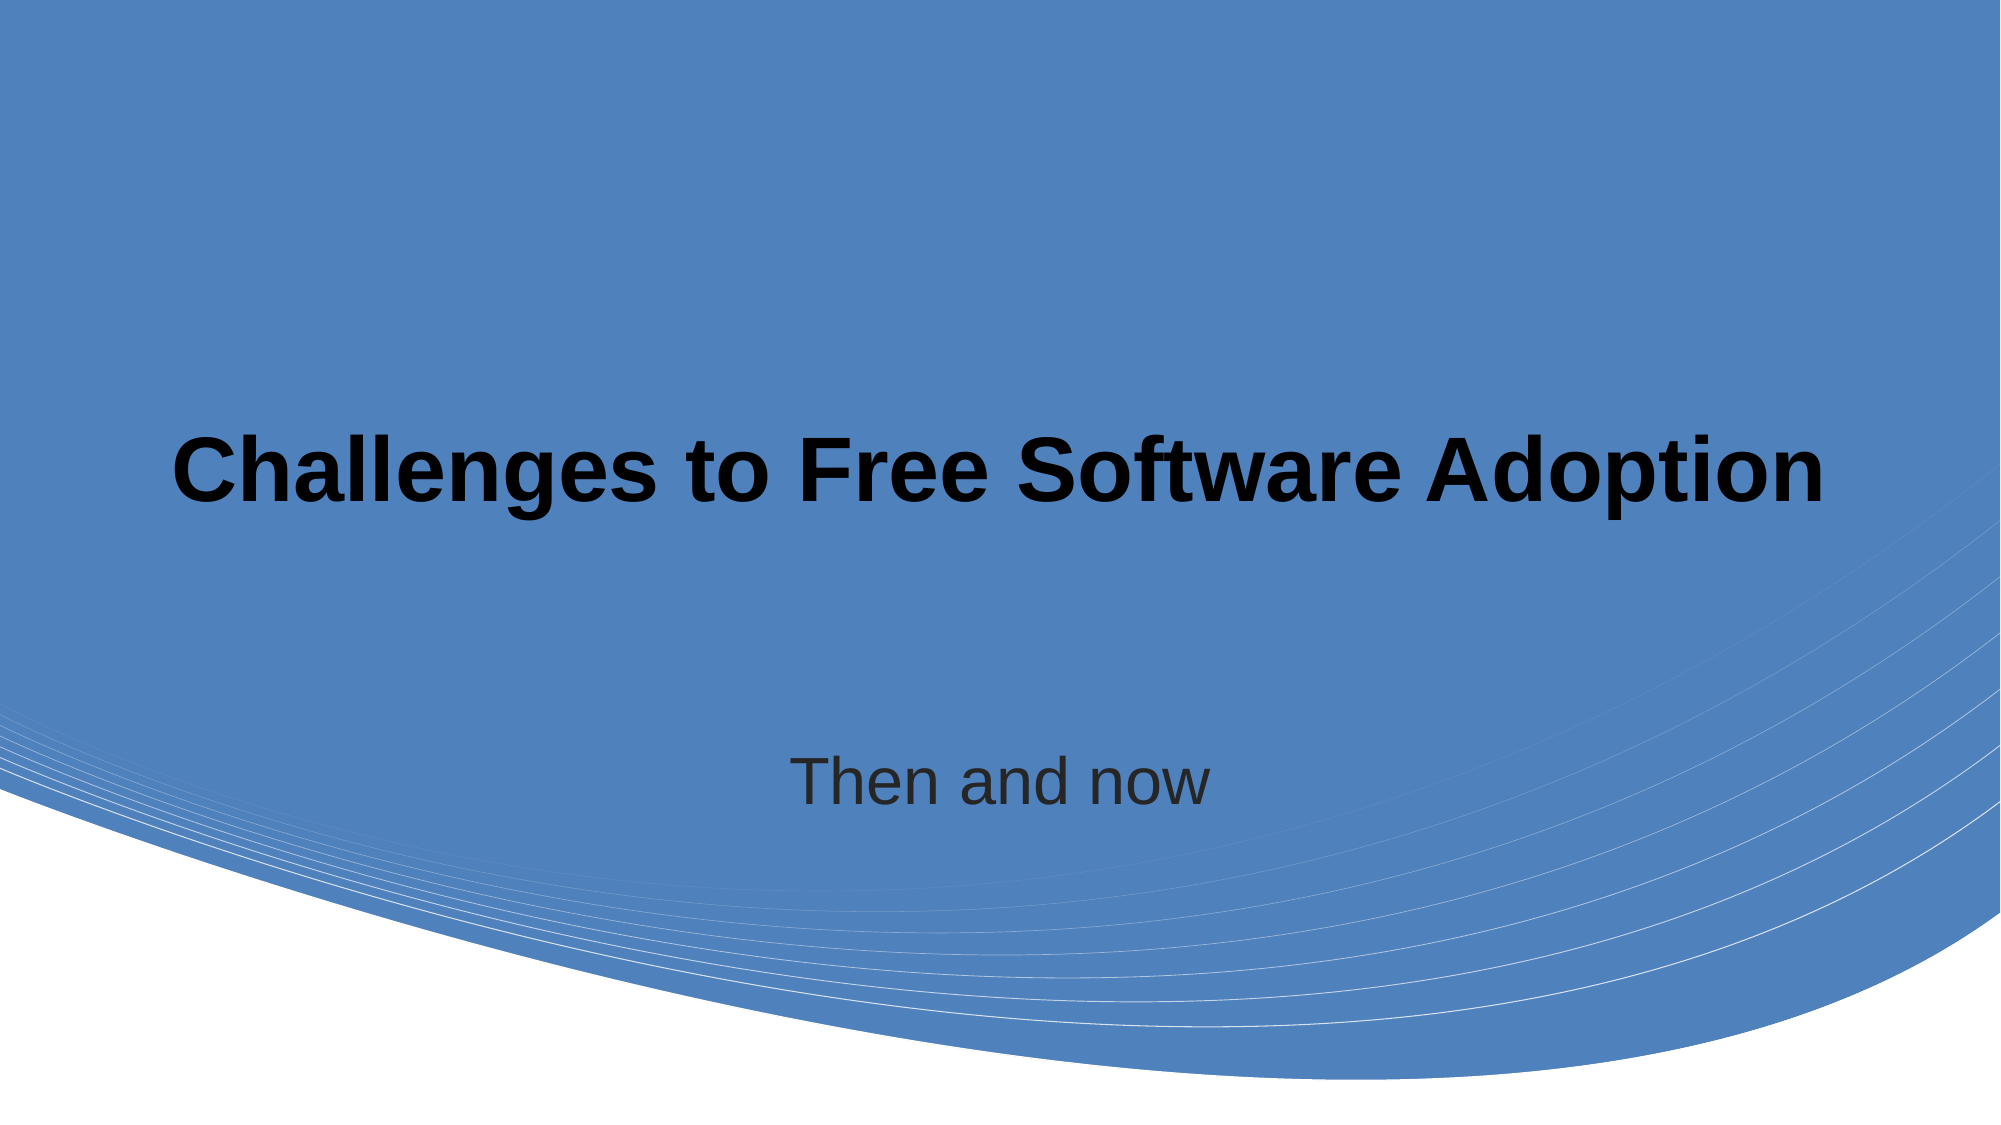

# Challenges to Free Software Adoption
Then and now